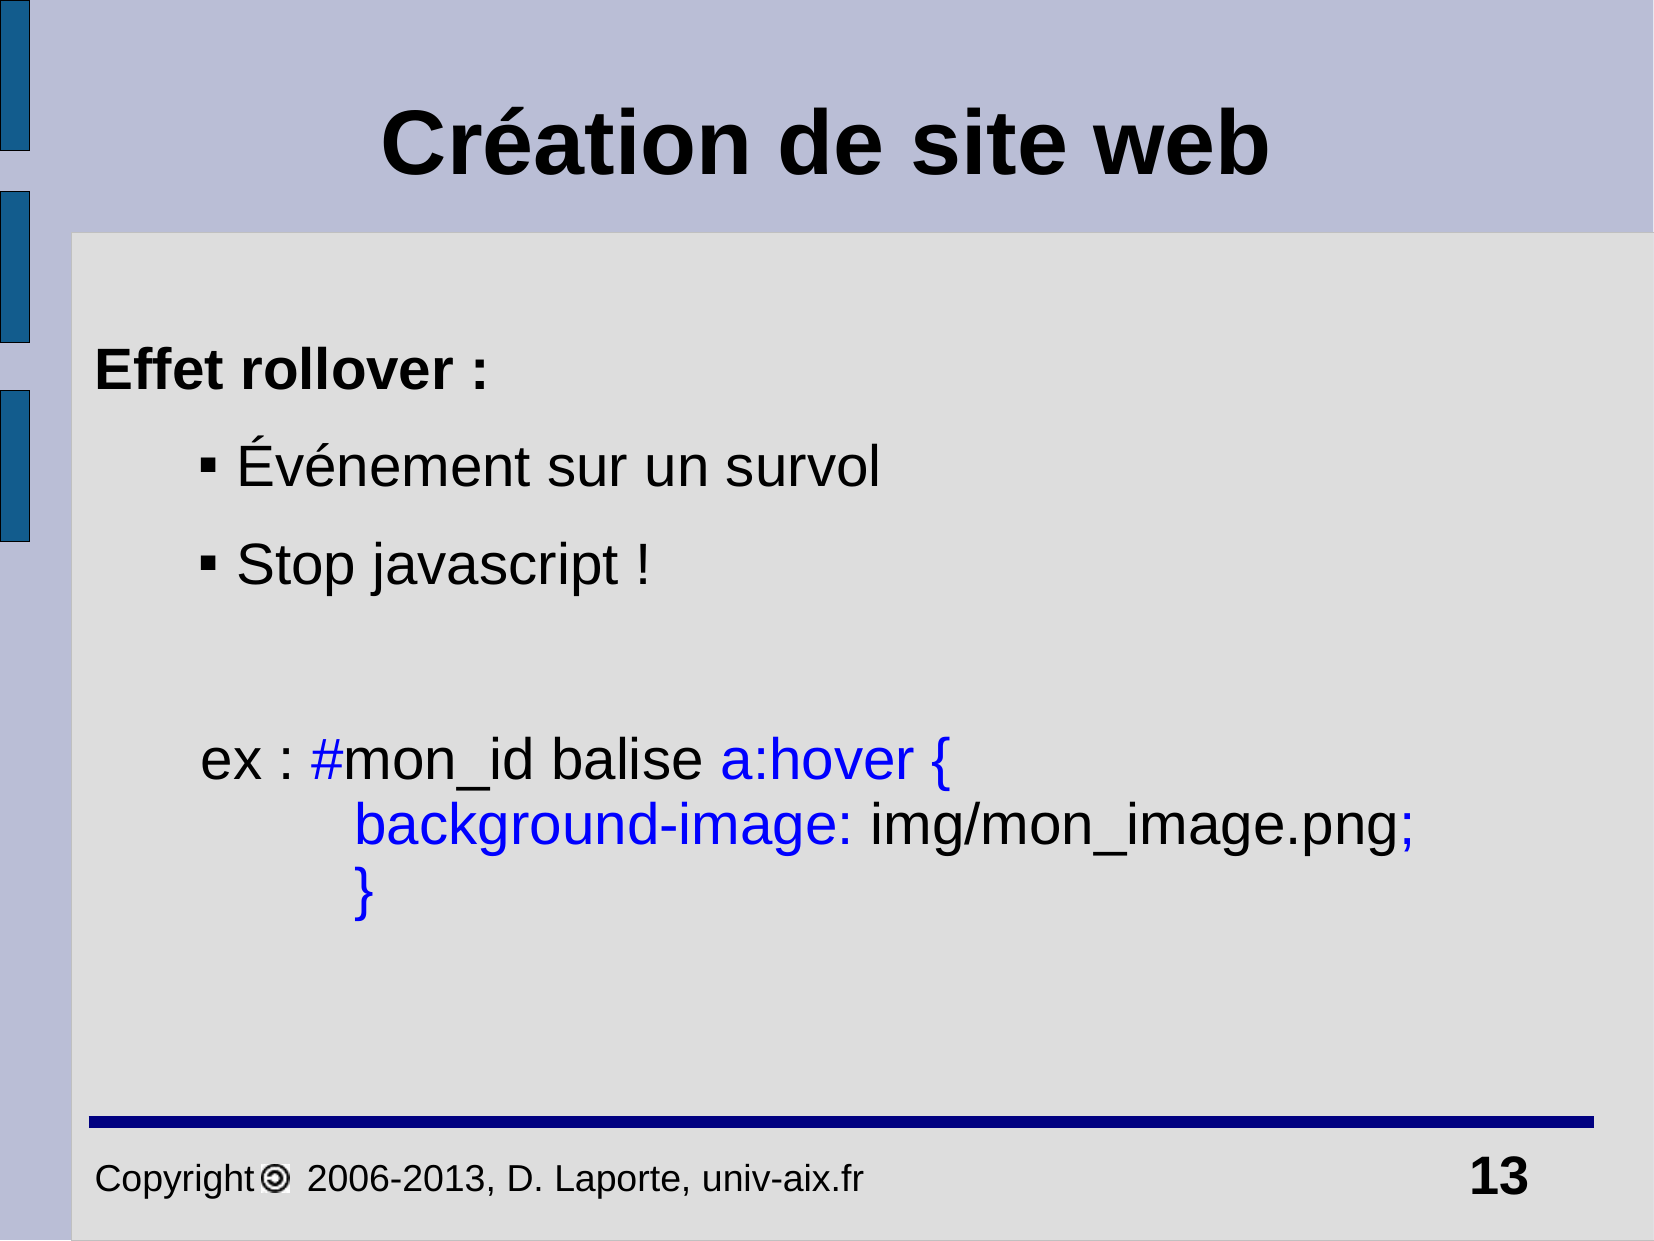

Effet rollover :
Événement sur un survol
Stop javascript !
ex : #mon_id balise a:hover {
	background-image: img/mon_image.png;
	}